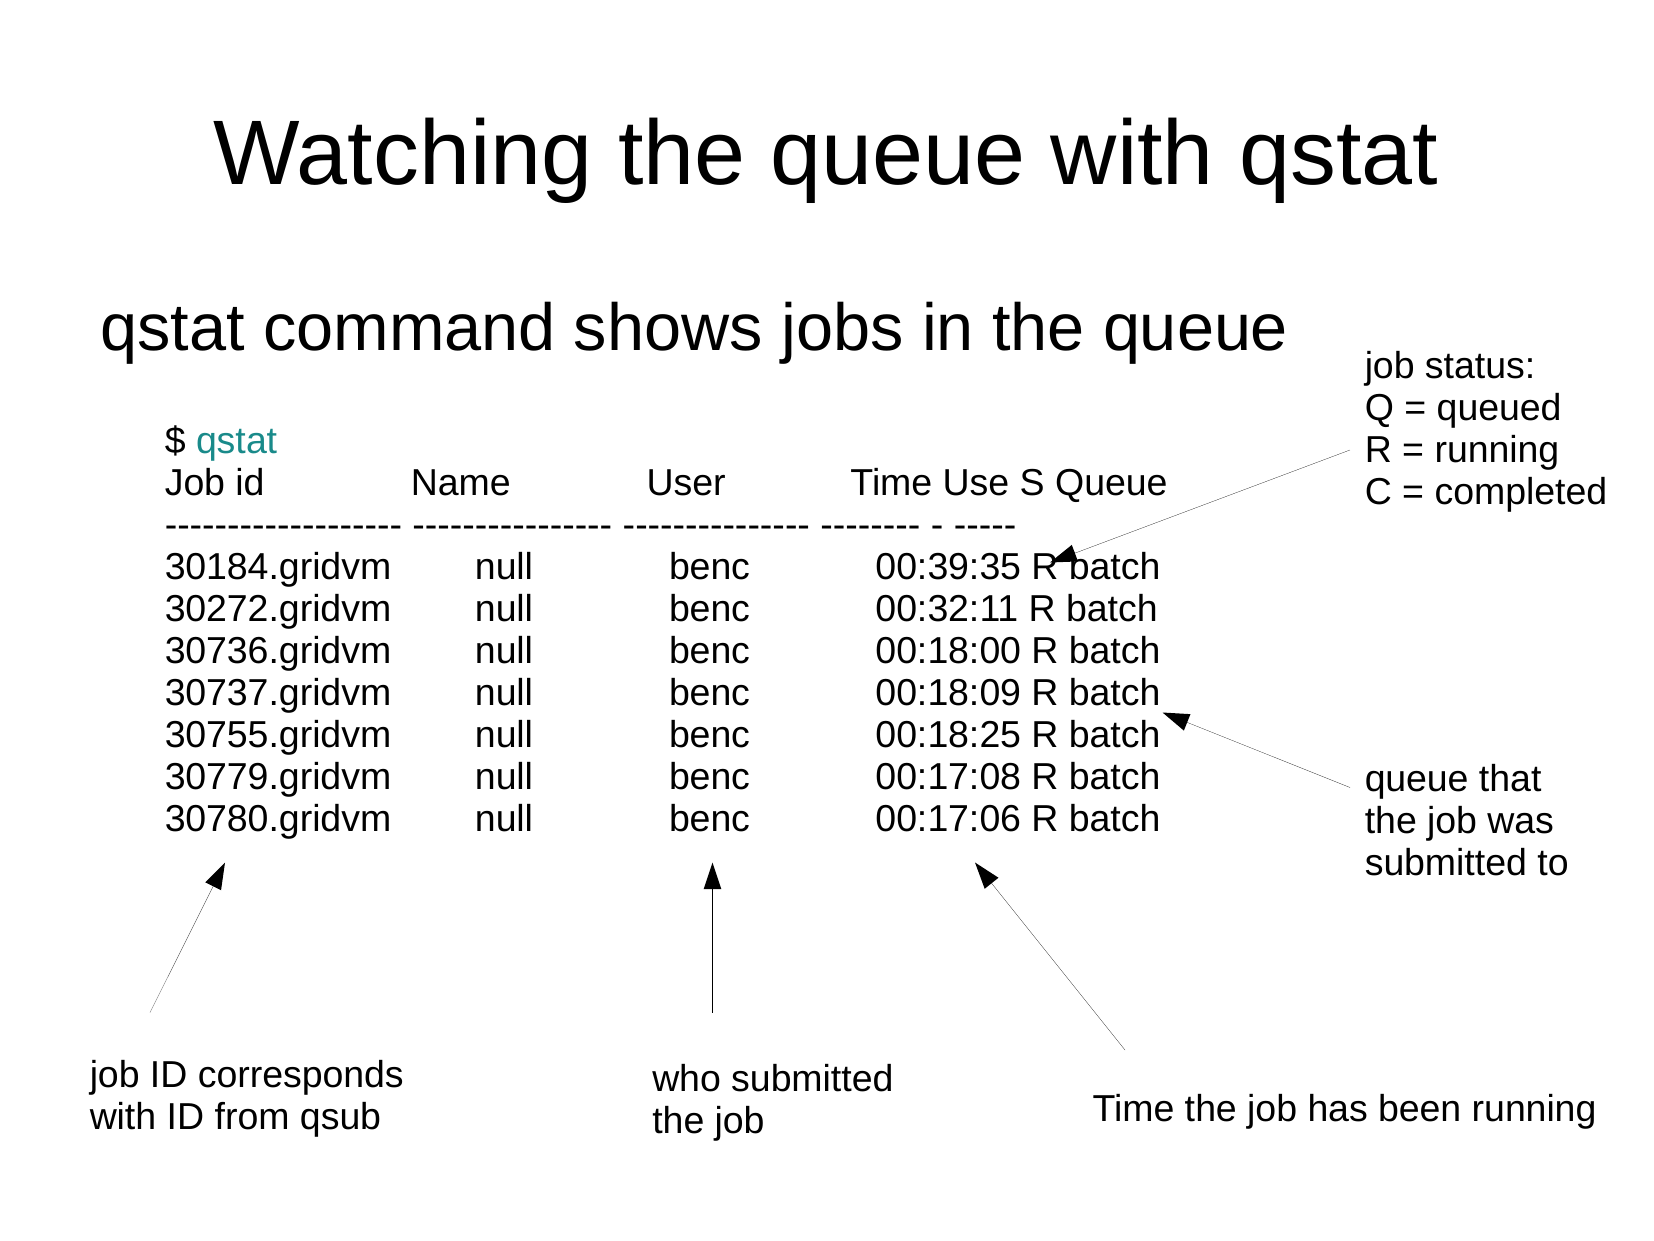

# Watching the queue with qstat
qstat command shows jobs in the queue
job status:
Q = queued
R = running
C = completed
$ qstat
Job id Name User Time Use S Queue
------------------- ---------------- --------------- -------- - -----
30184.gridvm null benc 00:39:35 R batch
30272.gridvm null benc 00:32:11 R batch
30736.gridvm null benc 00:18:00 R batch
30737.gridvm null benc 00:18:09 R batch
30755.gridvm null benc 00:18:25 R batch
30779.gridvm null benc 00:17:08 R batch
30780.gridvm null benc 00:17:06 R batch
queue that the job was submitted to
job ID corresponds
with ID from qsub
who submitted
the job
Time the job has been running